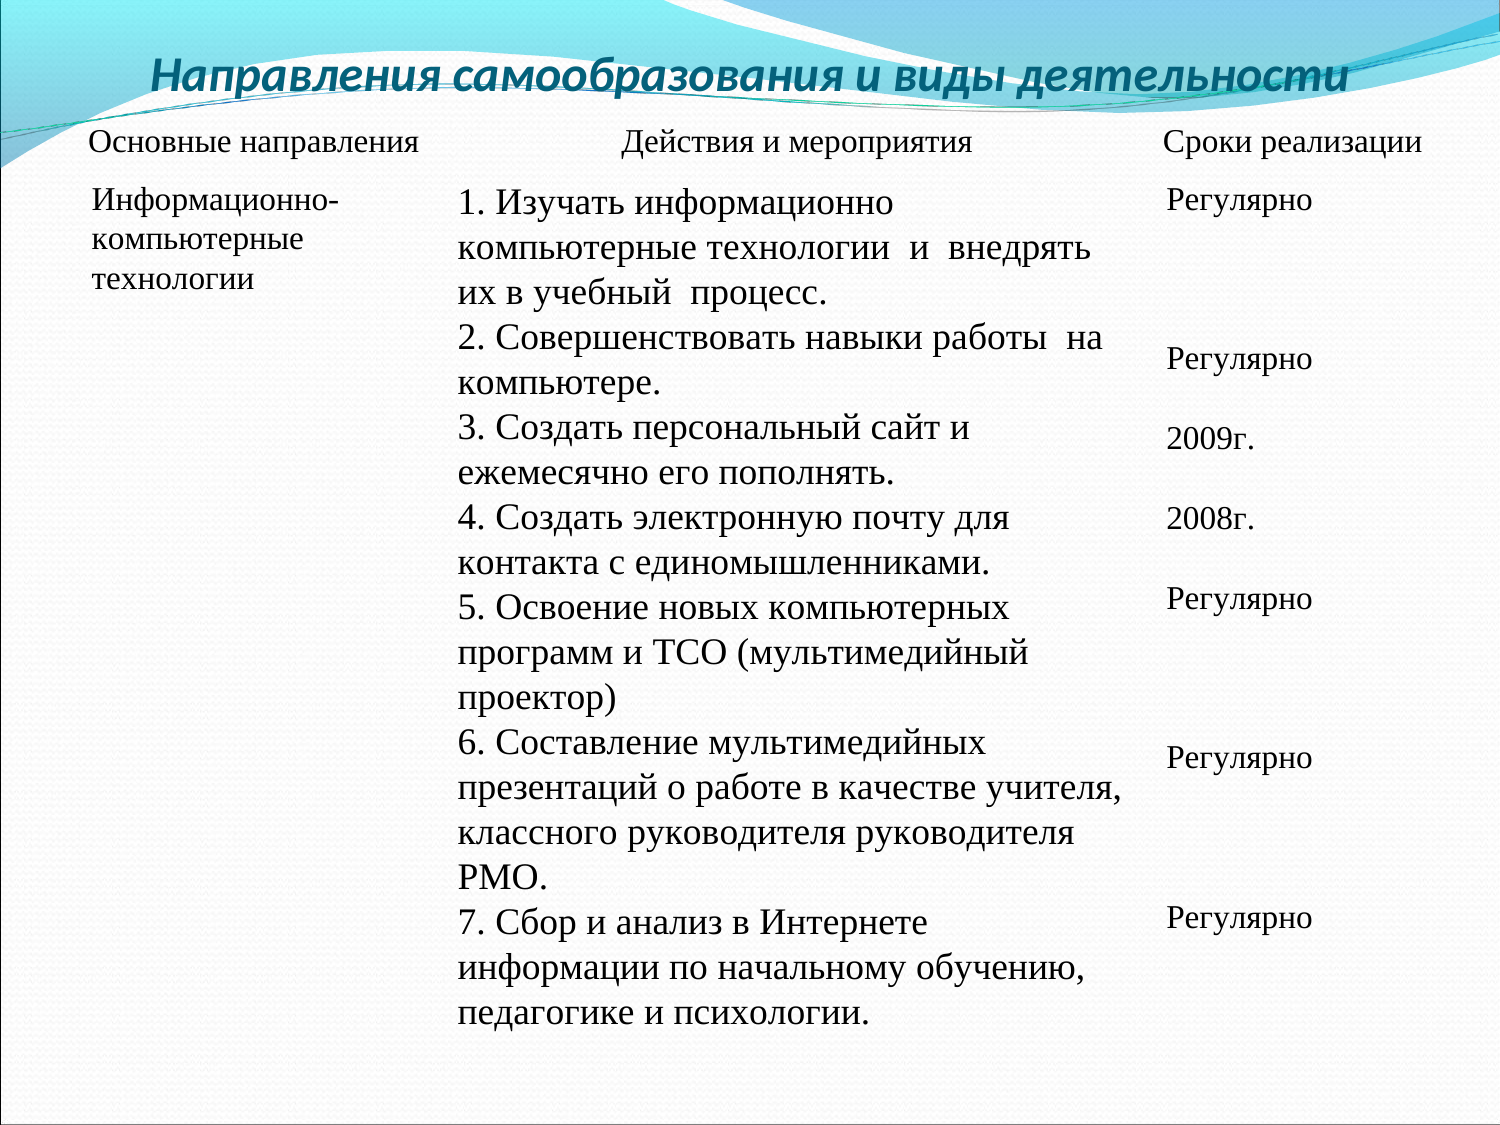

# Направления самообразования и виды деятельности
| Основные направления | Действия и мероприятия | Сроки реализации |
| --- | --- | --- |
| Информационно-компьютерные технологии | 1. Изучать информационно компьютерные технологии и внедрять их в учебный процесс. 2. Совершенствовать навыки работы на компьютере. 3. Создать персональный сайт и ежемесячно его пополнять. 4. Создать электронную почту для контакта с единомышленниками. 5. Освоение новых компьютерных программ и ТСО (мультимедийный проектор) 6. Составление мультимедийных презентаций о работе в качестве учителя, классного руководителя руководителя РМО. 7. Сбор и анализ в Интернете информации по начальному обучению, педагогике и психологии. | Регулярно   Регулярно   2009г.   2008г.   Регулярно   Регулярно     Регулярно |